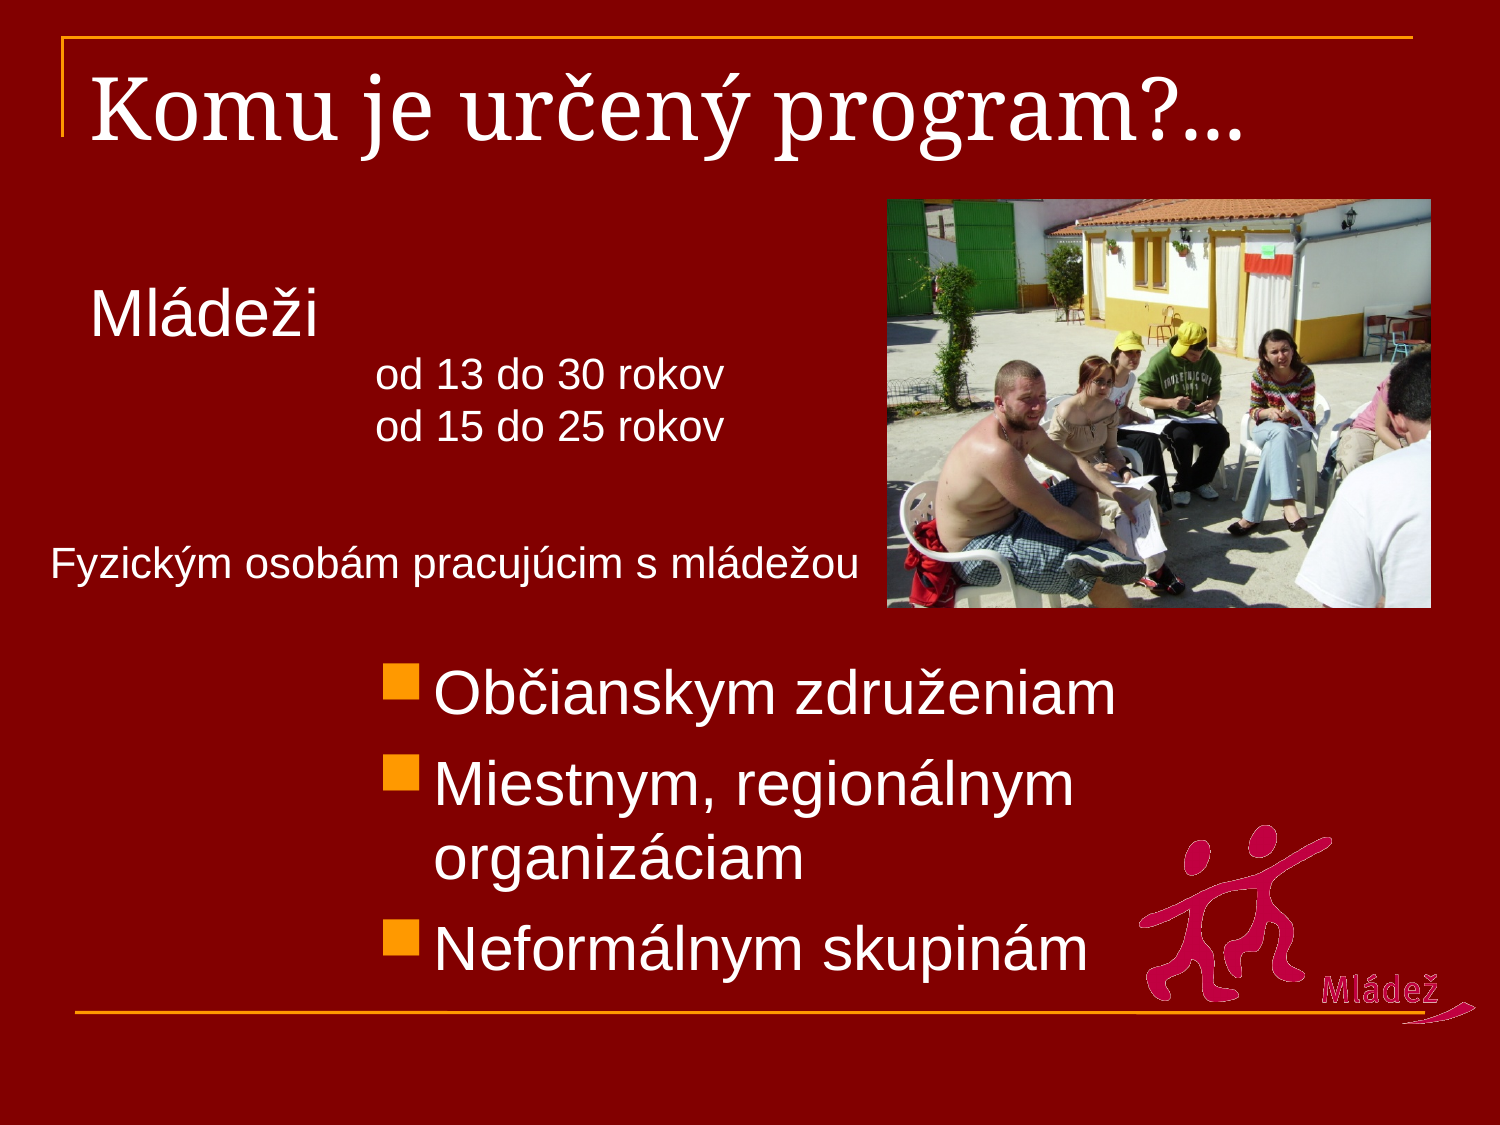

Komu je určený program?...
Mládeži
od 13 do 30 rokov
od 15 do 25 rokov
Fyzickým osobám pracujúcim s mládežou
Občianskym združeniam
Miestnym, regionálnym organizáciam
Neformálnym skupinám